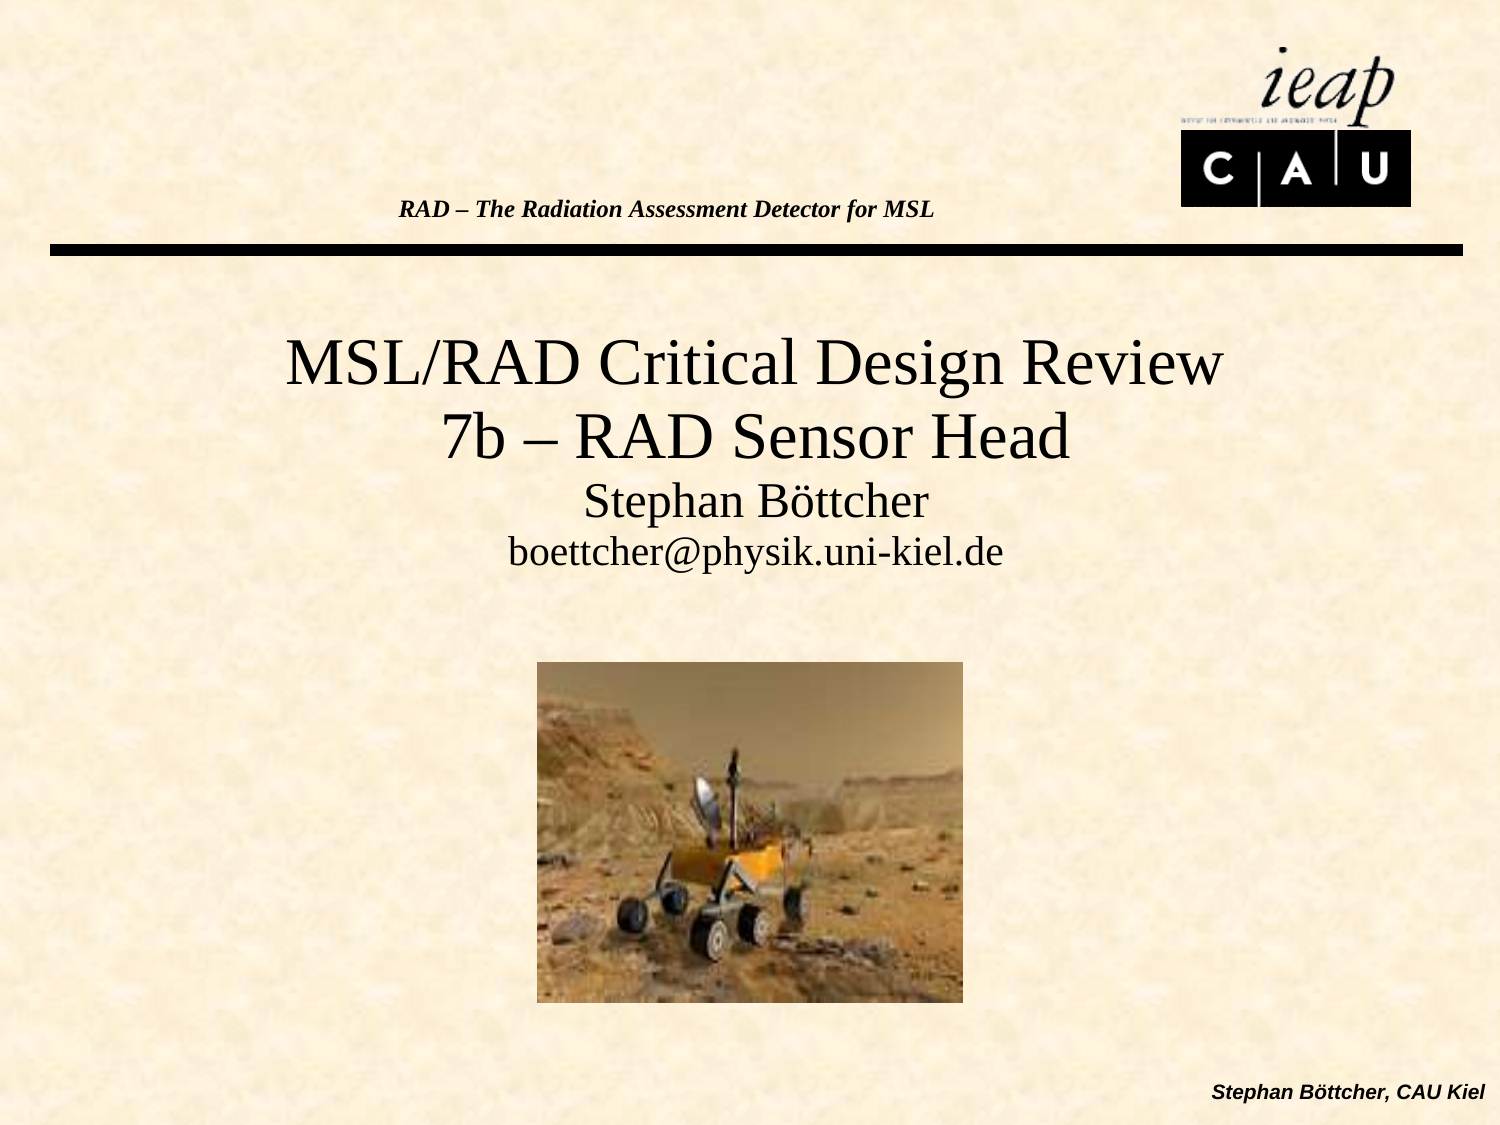

# MSL/RAD Critical Design Review 7b – RAD Sensor Head Stephan Böttcher boettcher@physik.uni-kiel.de